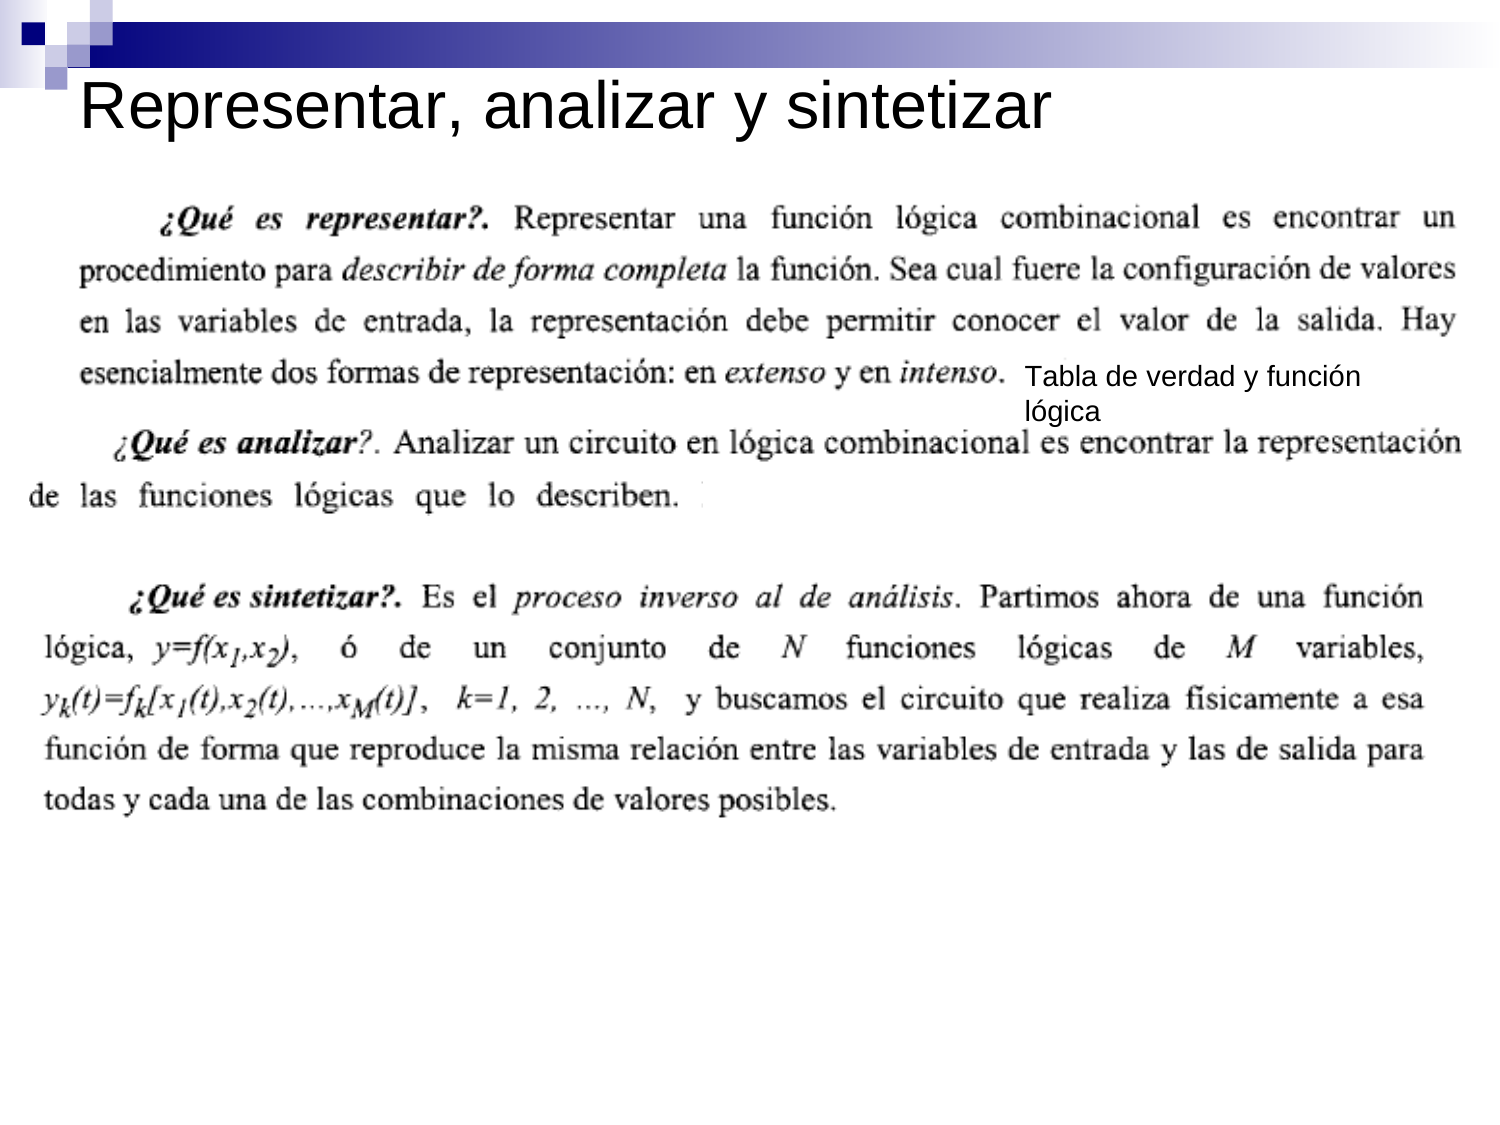

# Representar, analizar y sintetizar
Tabla de verdad y función lógica